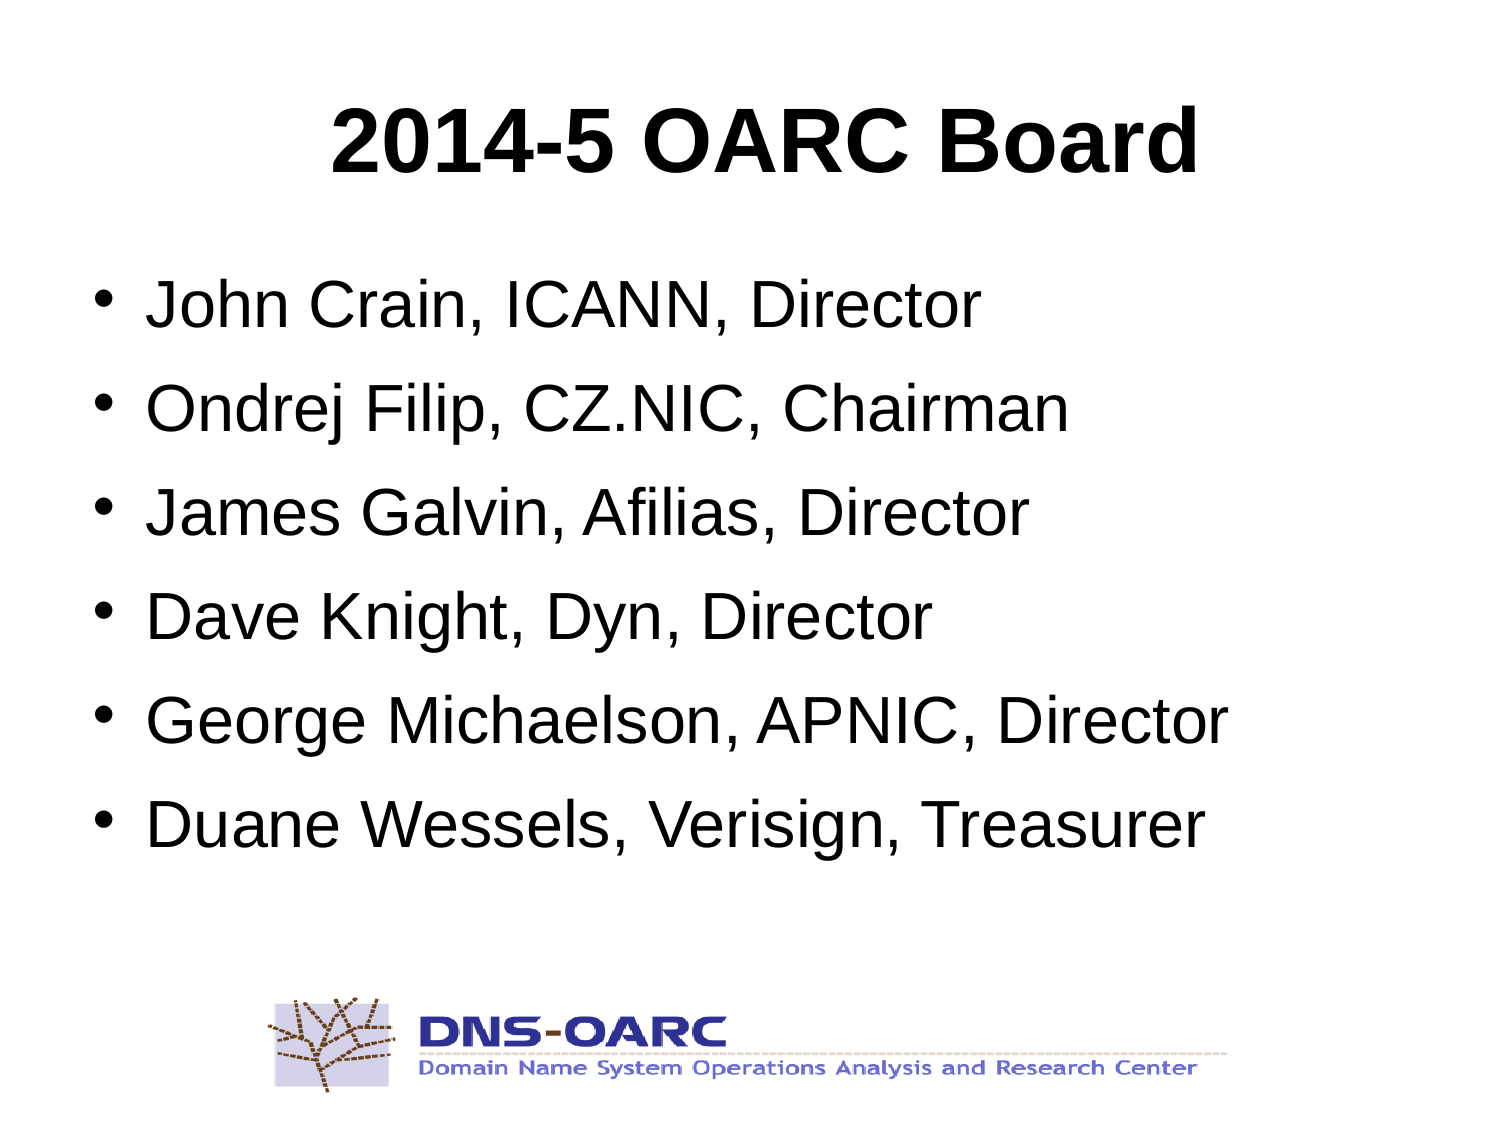

# 2014-5 OARC Board
John Crain, ICANN, Director
Ondrej Filip, CZ.NIC, Chairman
James Galvin, Afilias, Director
Dave Knight, Dyn, Director
George Michaelson, APNIC, Director
Duane Wessels, Verisign, Treasurer